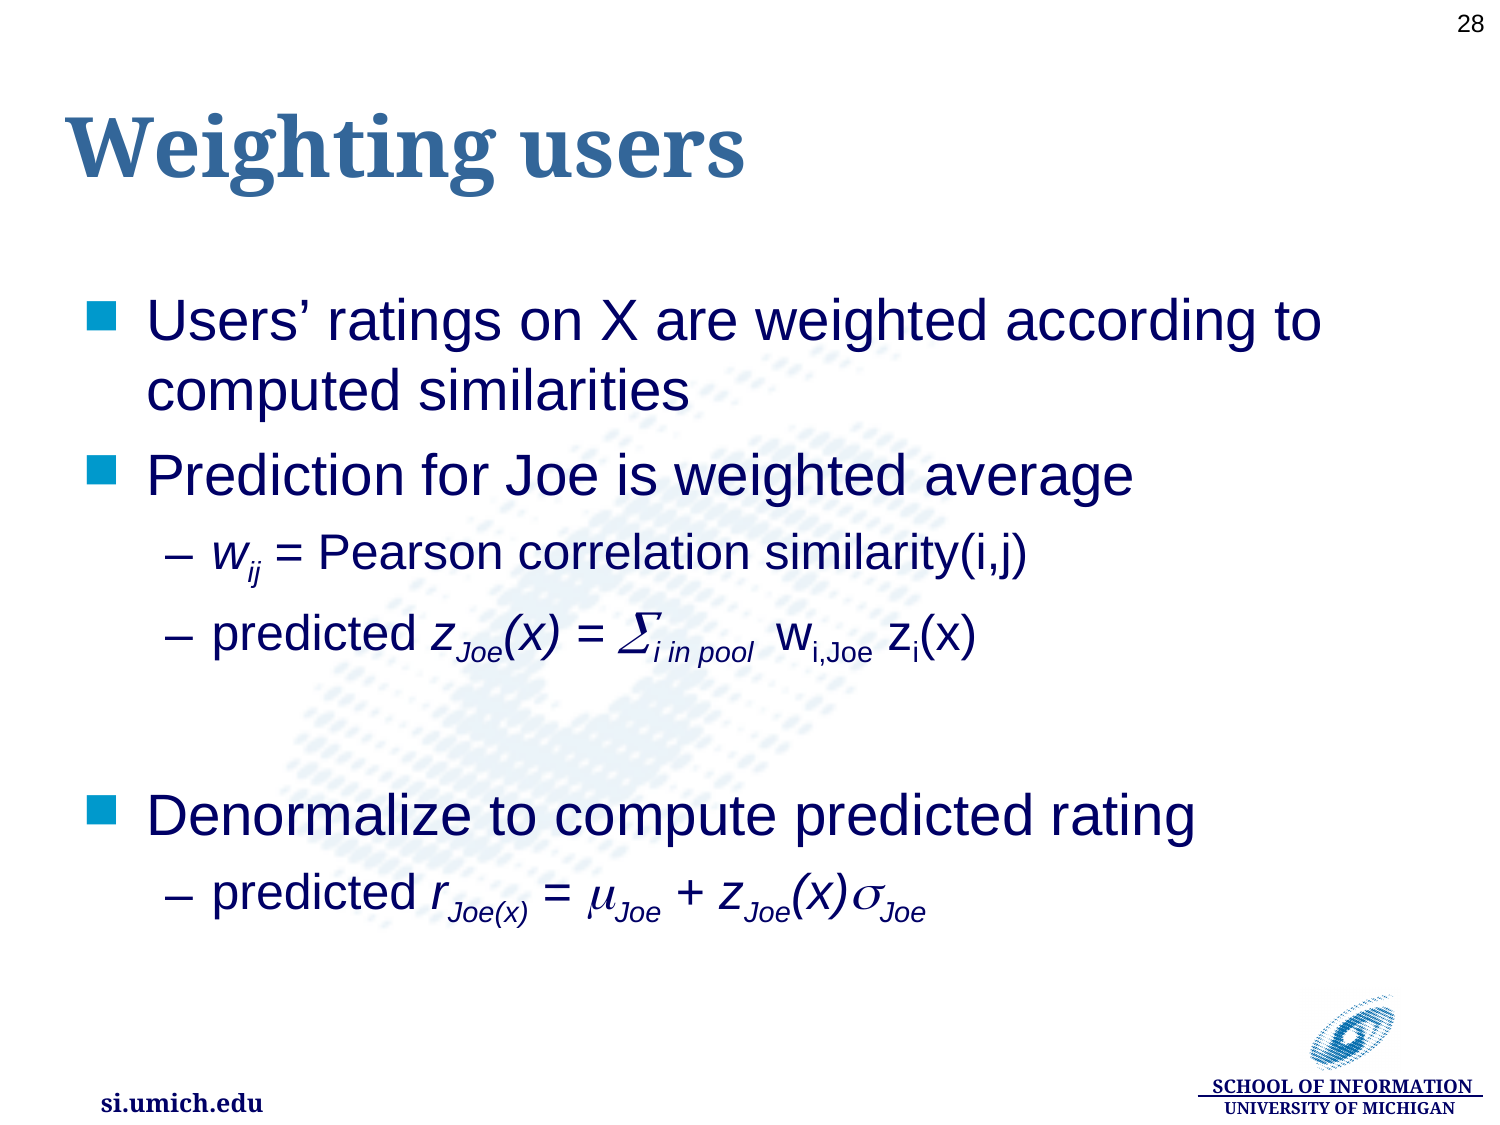

# Weighting users
Users’ ratings on X are weighted according to computed similarities
Prediction for Joe is weighted average
wij = Pearson correlation similarity(i,j)
predicted zJoe(x) = i in pool wi,Joe zi(x)
Denormalize to compute predicted rating
predicted rJoe(x) = Joe + zJoe(x)Joe